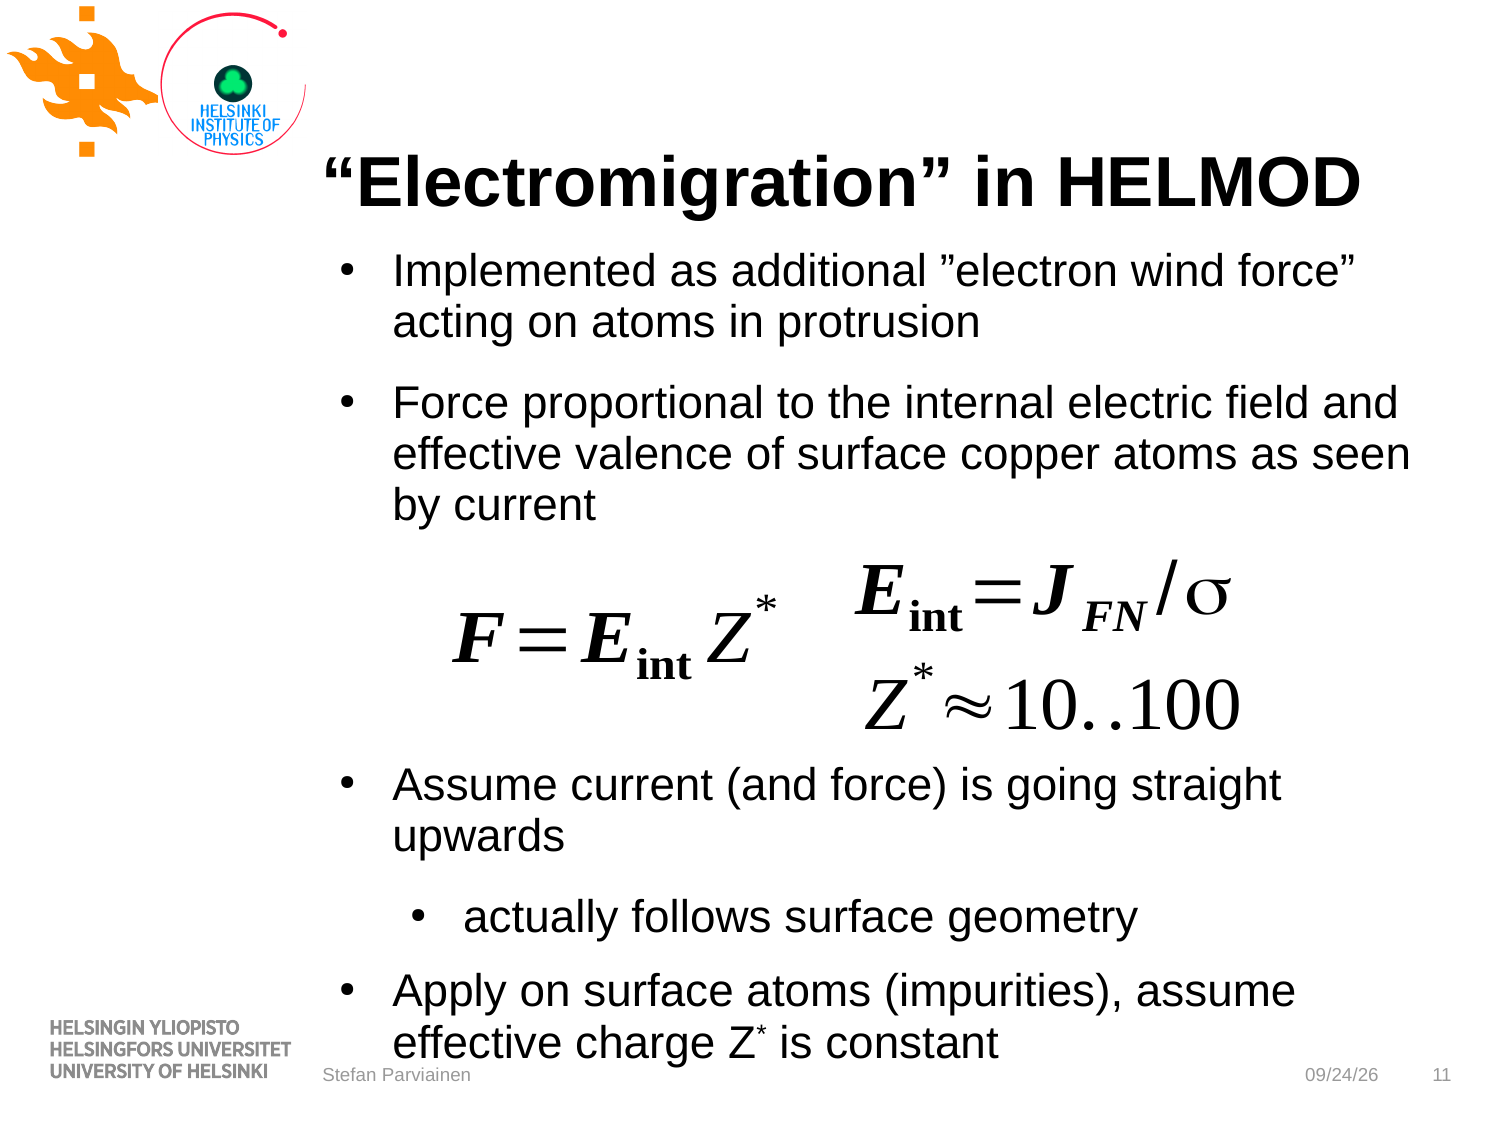

# “Electromigration” in HELMOD
Implemented as additional ”electron wind force” acting on atoms in protrusion
Force proportional to the internal electric field and effective valence of surface copper atoms as seen by current
Assume current (and force) is going straight upwards
actually follows surface geometry
Apply on surface atoms (impurities), assume effective charge Z* is constant
Stefan Parviainen
11